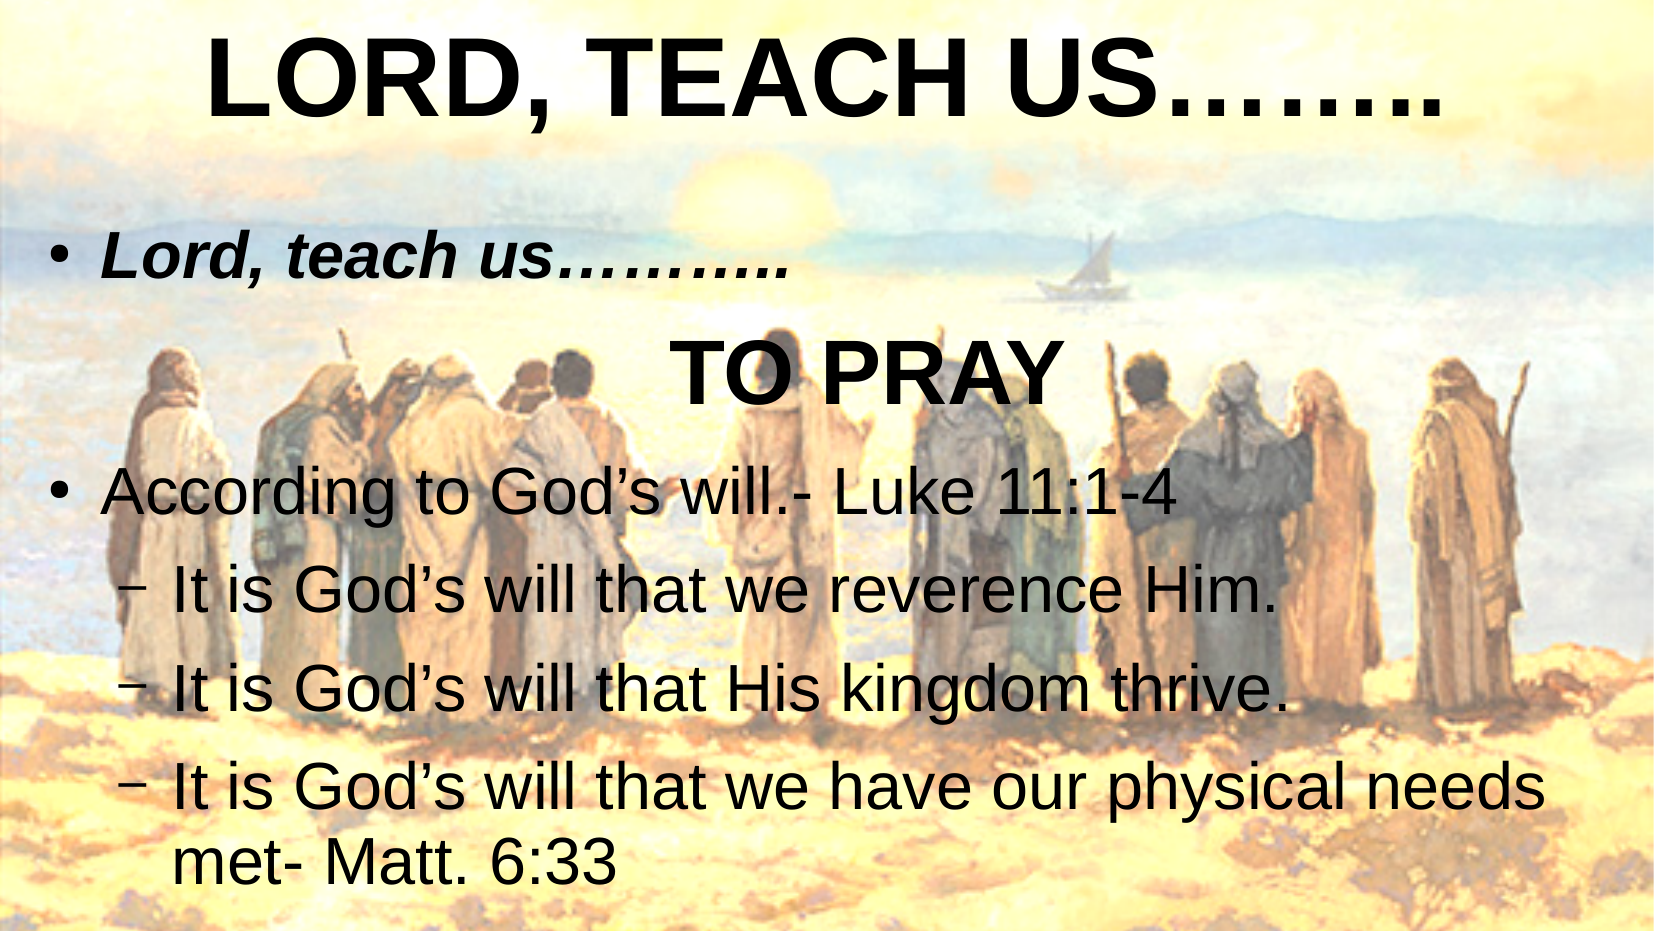

# LORD, TEACH US……..
Lord, teach us………..
TO PRAY
According to God’s will.- Luke 11:1-4
It is God’s will that we reverence Him.
It is God’s will that His kingdom thrive.
It is God’s will that we have our physical needs met- Matt. 6:33